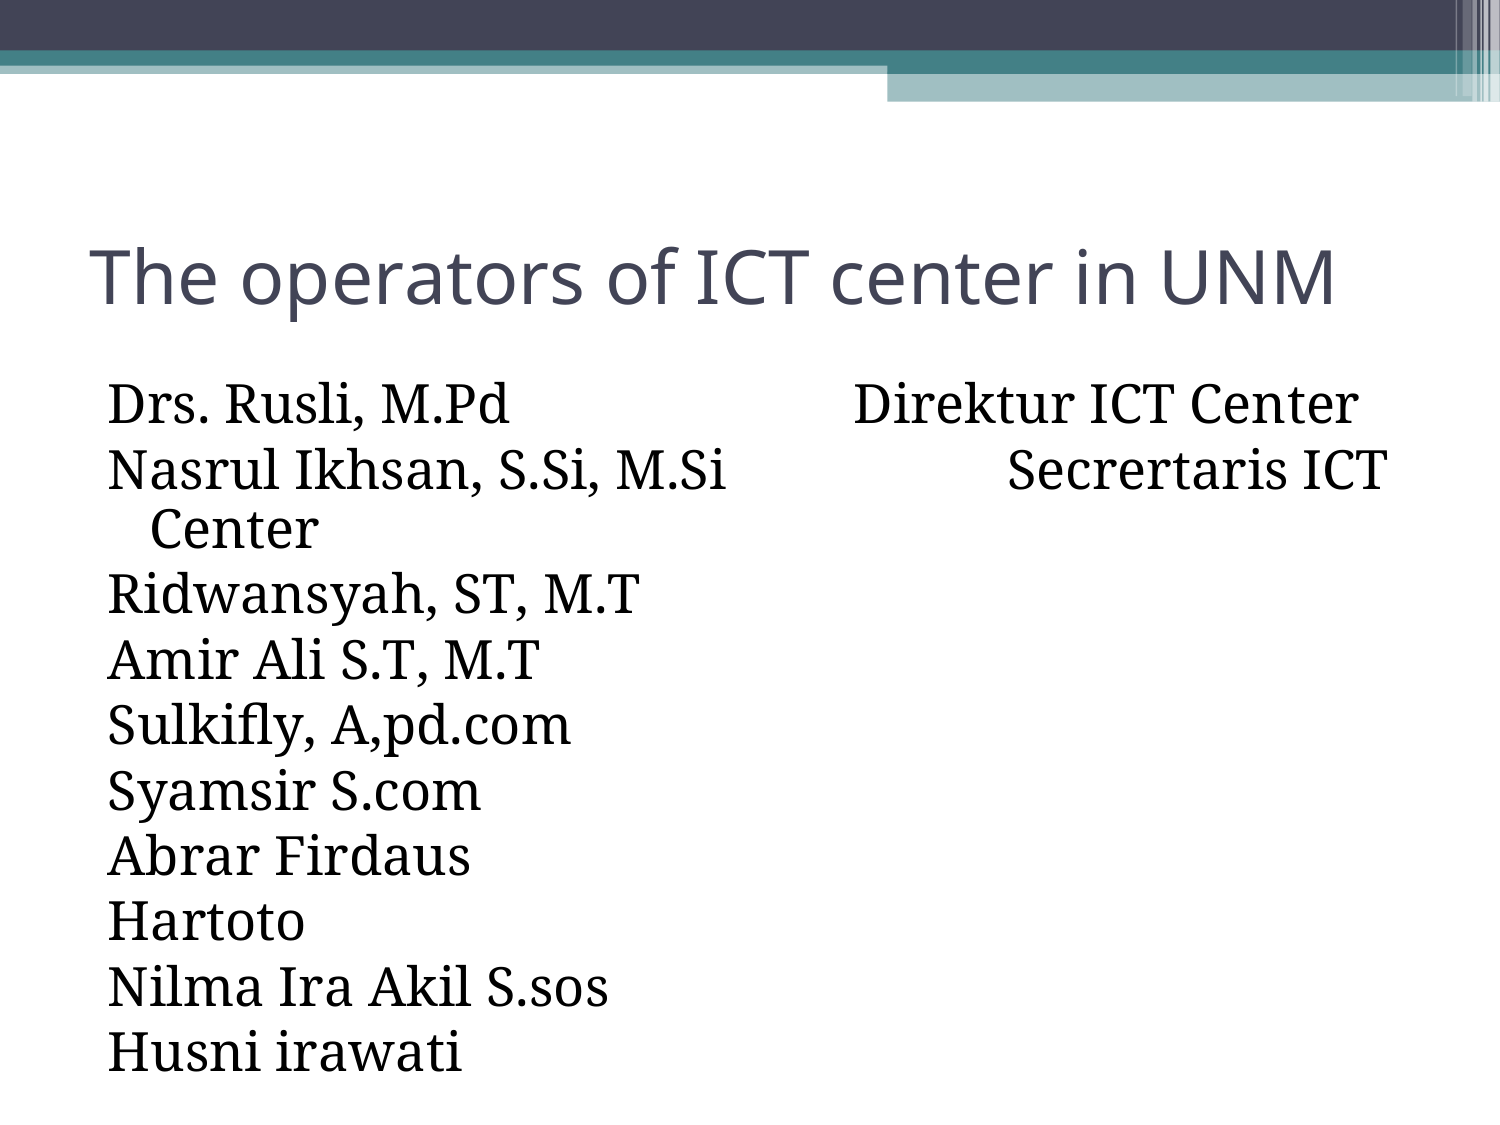

# The operators of ICT center in UNM
Drs. Rusli, M.Pd			 Direktur ICT Center
Nasrul Ikhsan, S.Si, M.Si Secrertaris ICT Center
Ridwansyah, ST, M.T
Amir Ali S.T, M.T
Sulkifly, A,pd.com
Syamsir S.com
Abrar Firdaus
Hartoto
Nilma Ira Akil S.sos
Husni irawati